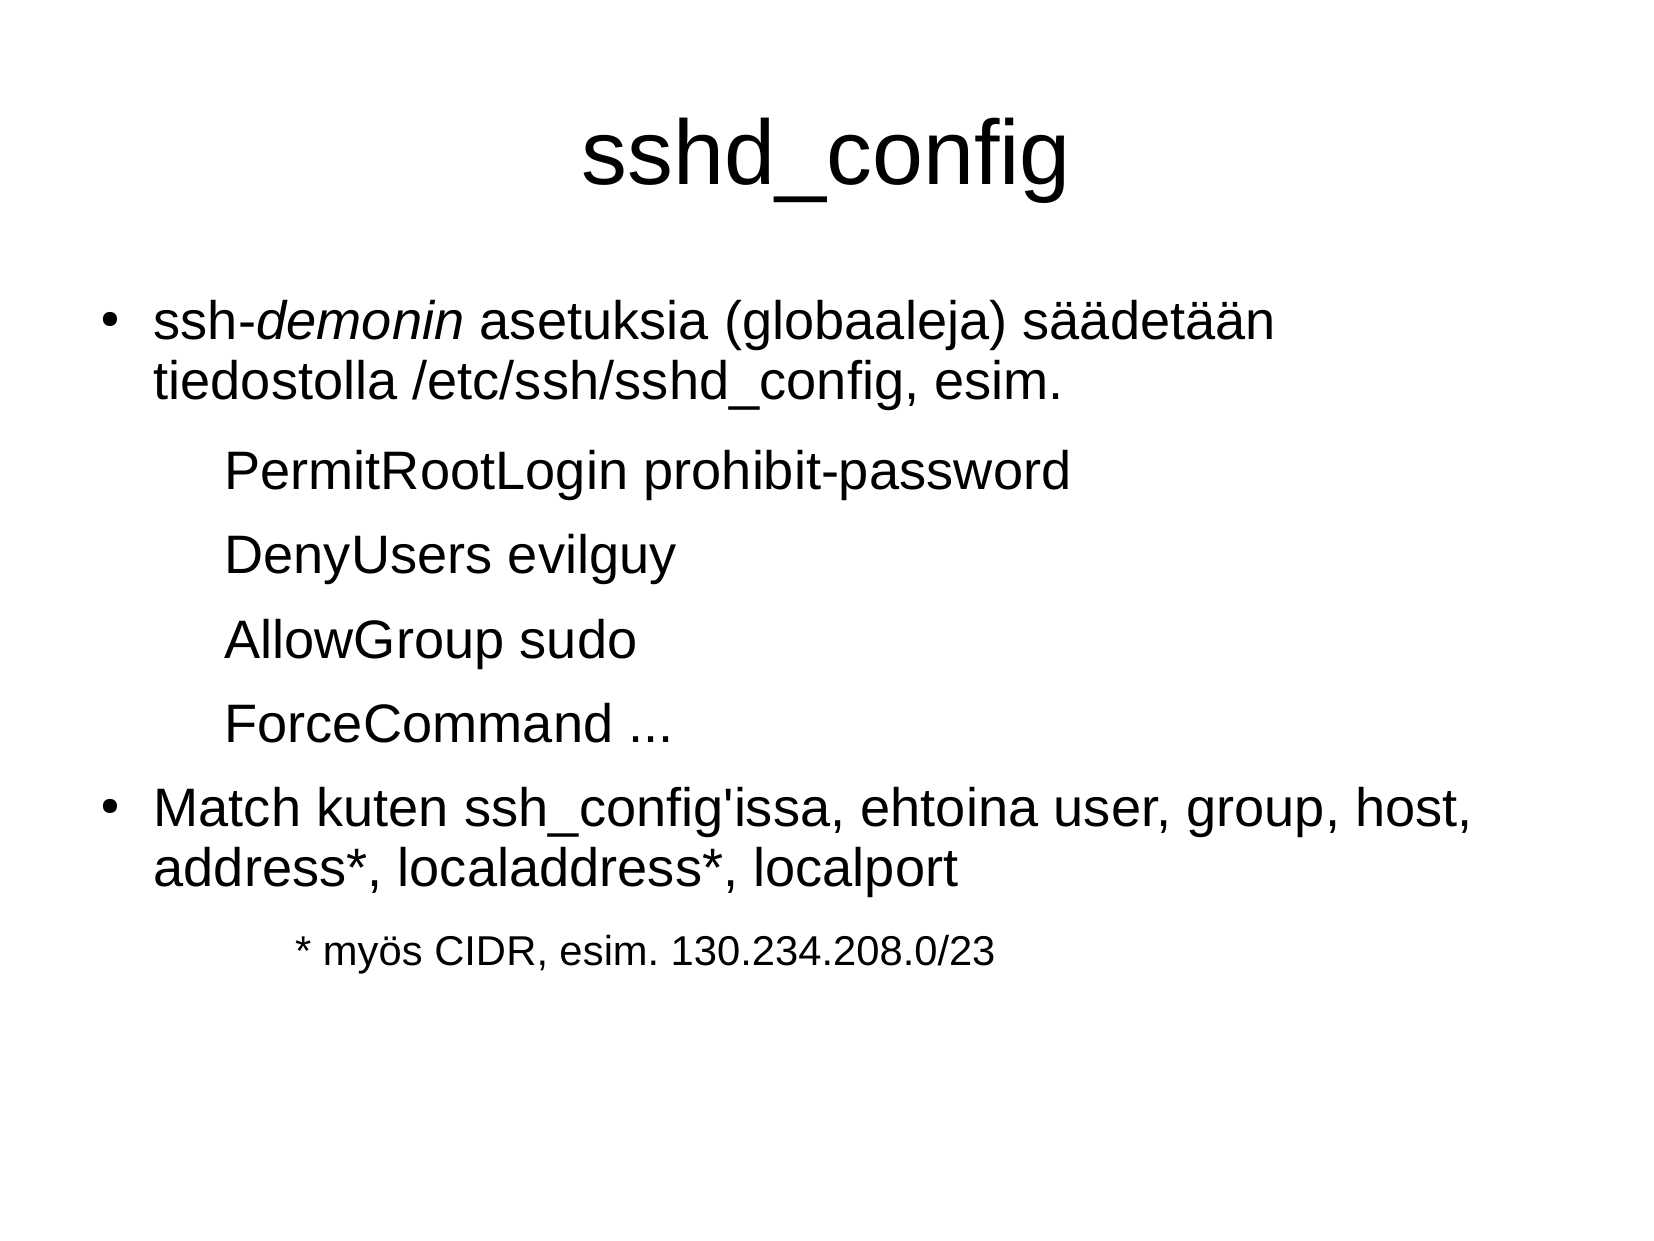

# sshd_config
ssh-demonin asetuksia (globaaleja) säädetään tiedostolla /etc/ssh/sshd_config, esim.
PermitRootLogin prohibit-password
DenyUsers evilguy
AllowGroup sudo
ForceCommand ...
Match kuten ssh_config'issa, ehtoina user, group, host, address*, localaddress*, localport
* myös CIDR, esim. 130.234.208.0/23